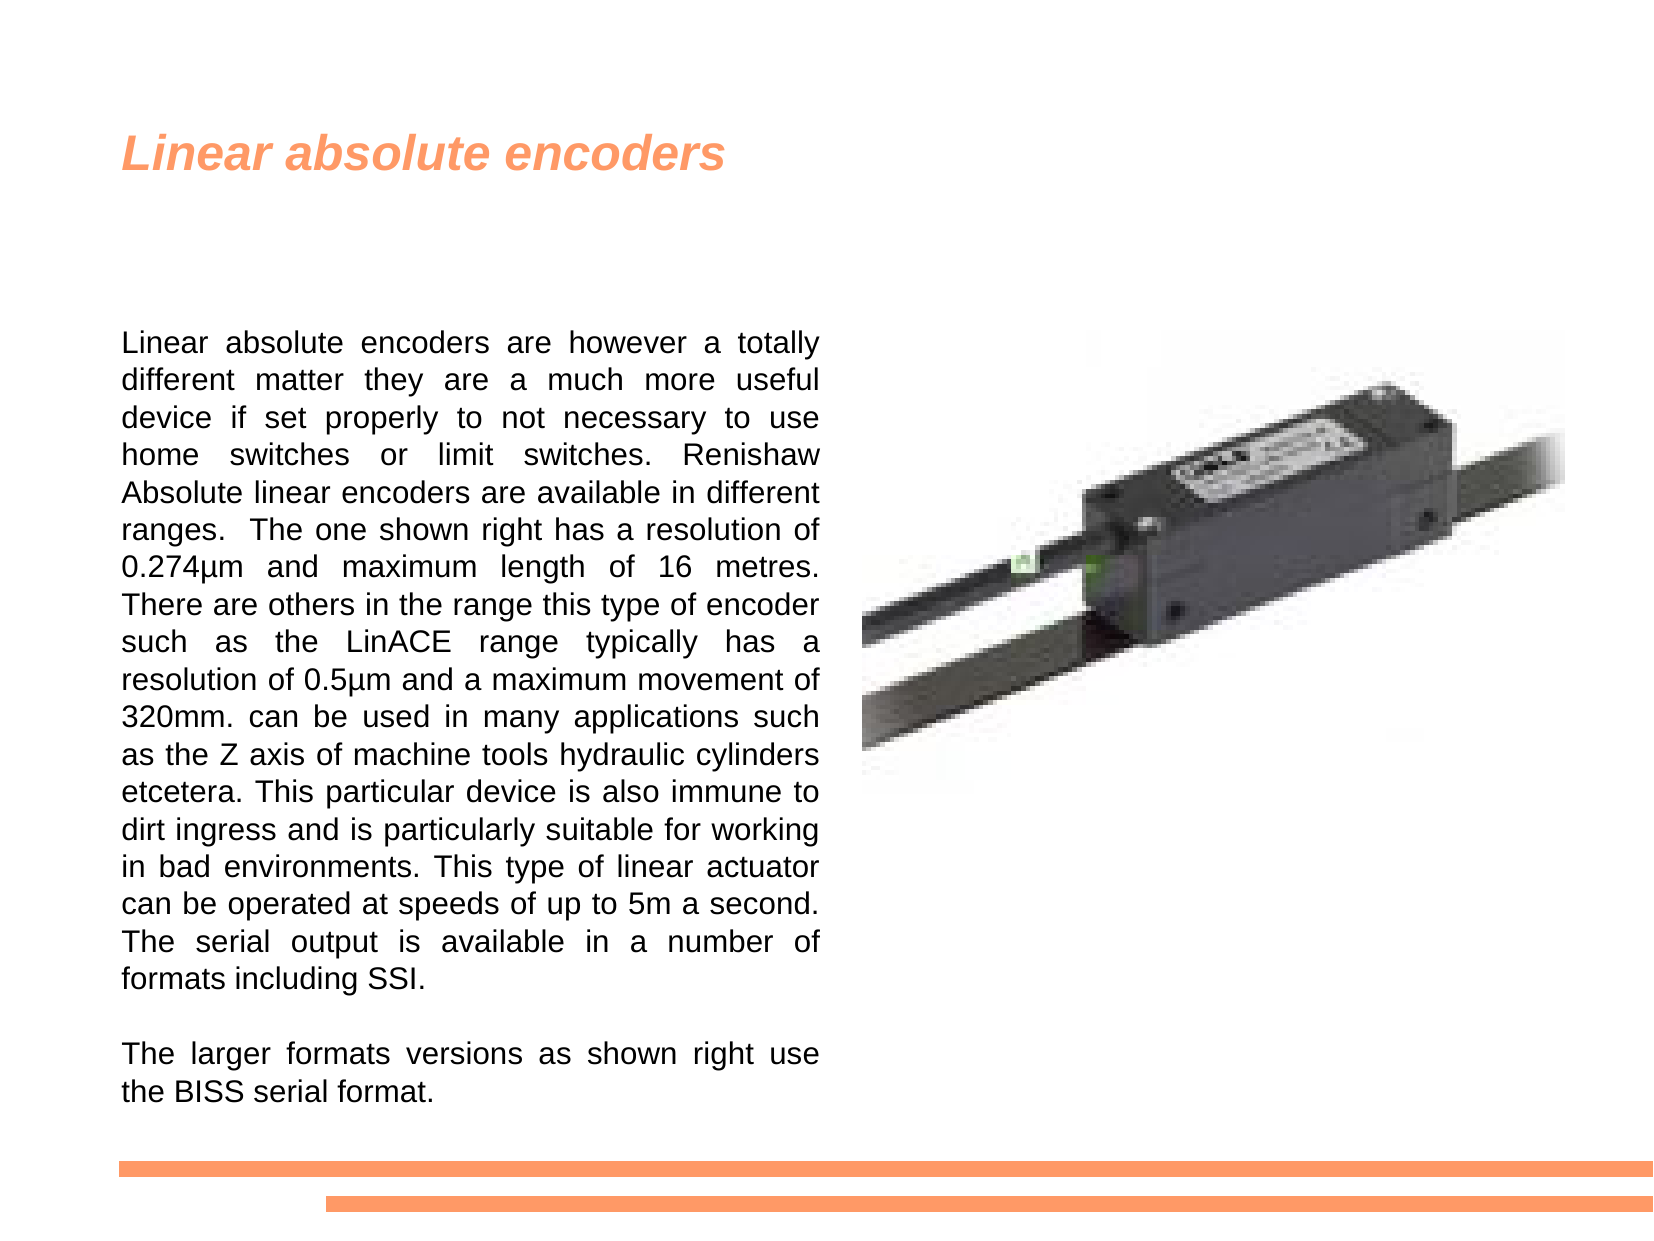

# Linear absolute encoders
Linear absolute encoders are however a totally different matter they are a much more useful device if set properly to not necessary to use home switches or limit switches. Renishaw Absolute linear encoders are available in different ranges. The one shown right has a resolution of 0.274µm and maximum length of 16 metres. There are others in the range this type of encoder such as the LinACE range typically has a resolution of 0.5µm and a maximum movement of 320mm. can be used in many applications such as the Z axis of machine tools hydraulic cylinders etcetera. This particular device is also immune to dirt ingress and is particularly suitable for working in bad environments. This type of linear actuator can be operated at speeds of up to 5m a second. The serial output is available in a number of formats including SSI.
The larger formats versions as shown right use the BISS serial format.